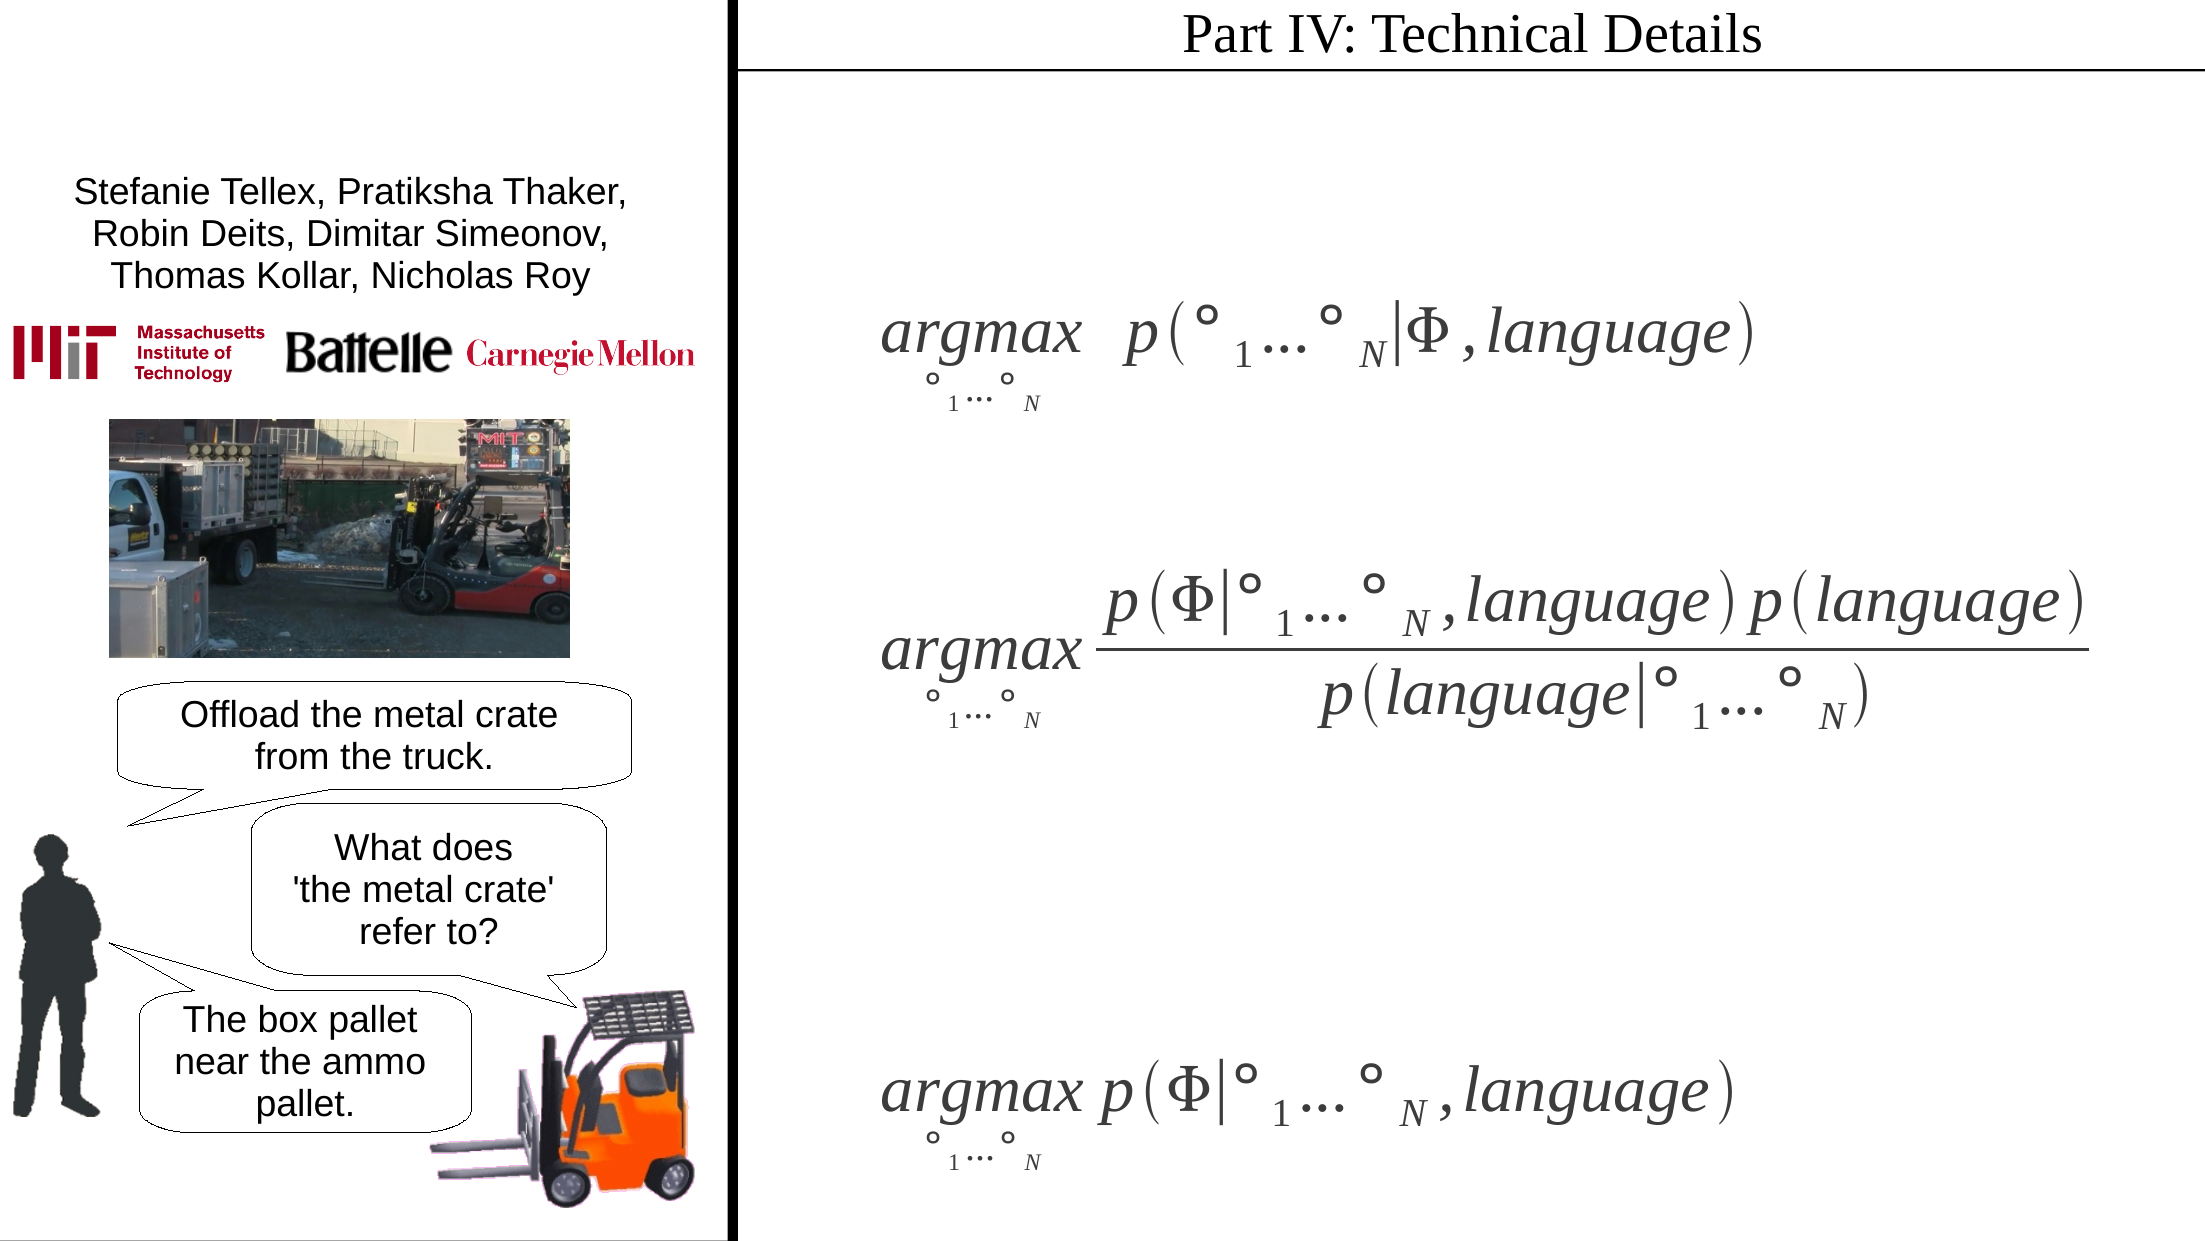

# Part IV: Technical Details
Toward Information Theoretic Human-Robot Dialog
Model
Stefanie Tellex, Pratiksha Thaker, Robin Deits, Dimitar Simeonov, Thomas Kollar, Nicholas Roy
Bayes' rule.
Offload the metal crate
from the truck.
What does
'the metal crate'
refer to?
Assume that the language and °1 ... °2 are independent when we do not know ©
Assume a constant prior on °1 ... °2
“Go to the pallet on the truck.”
The box pallet
near the ammo
pallet.